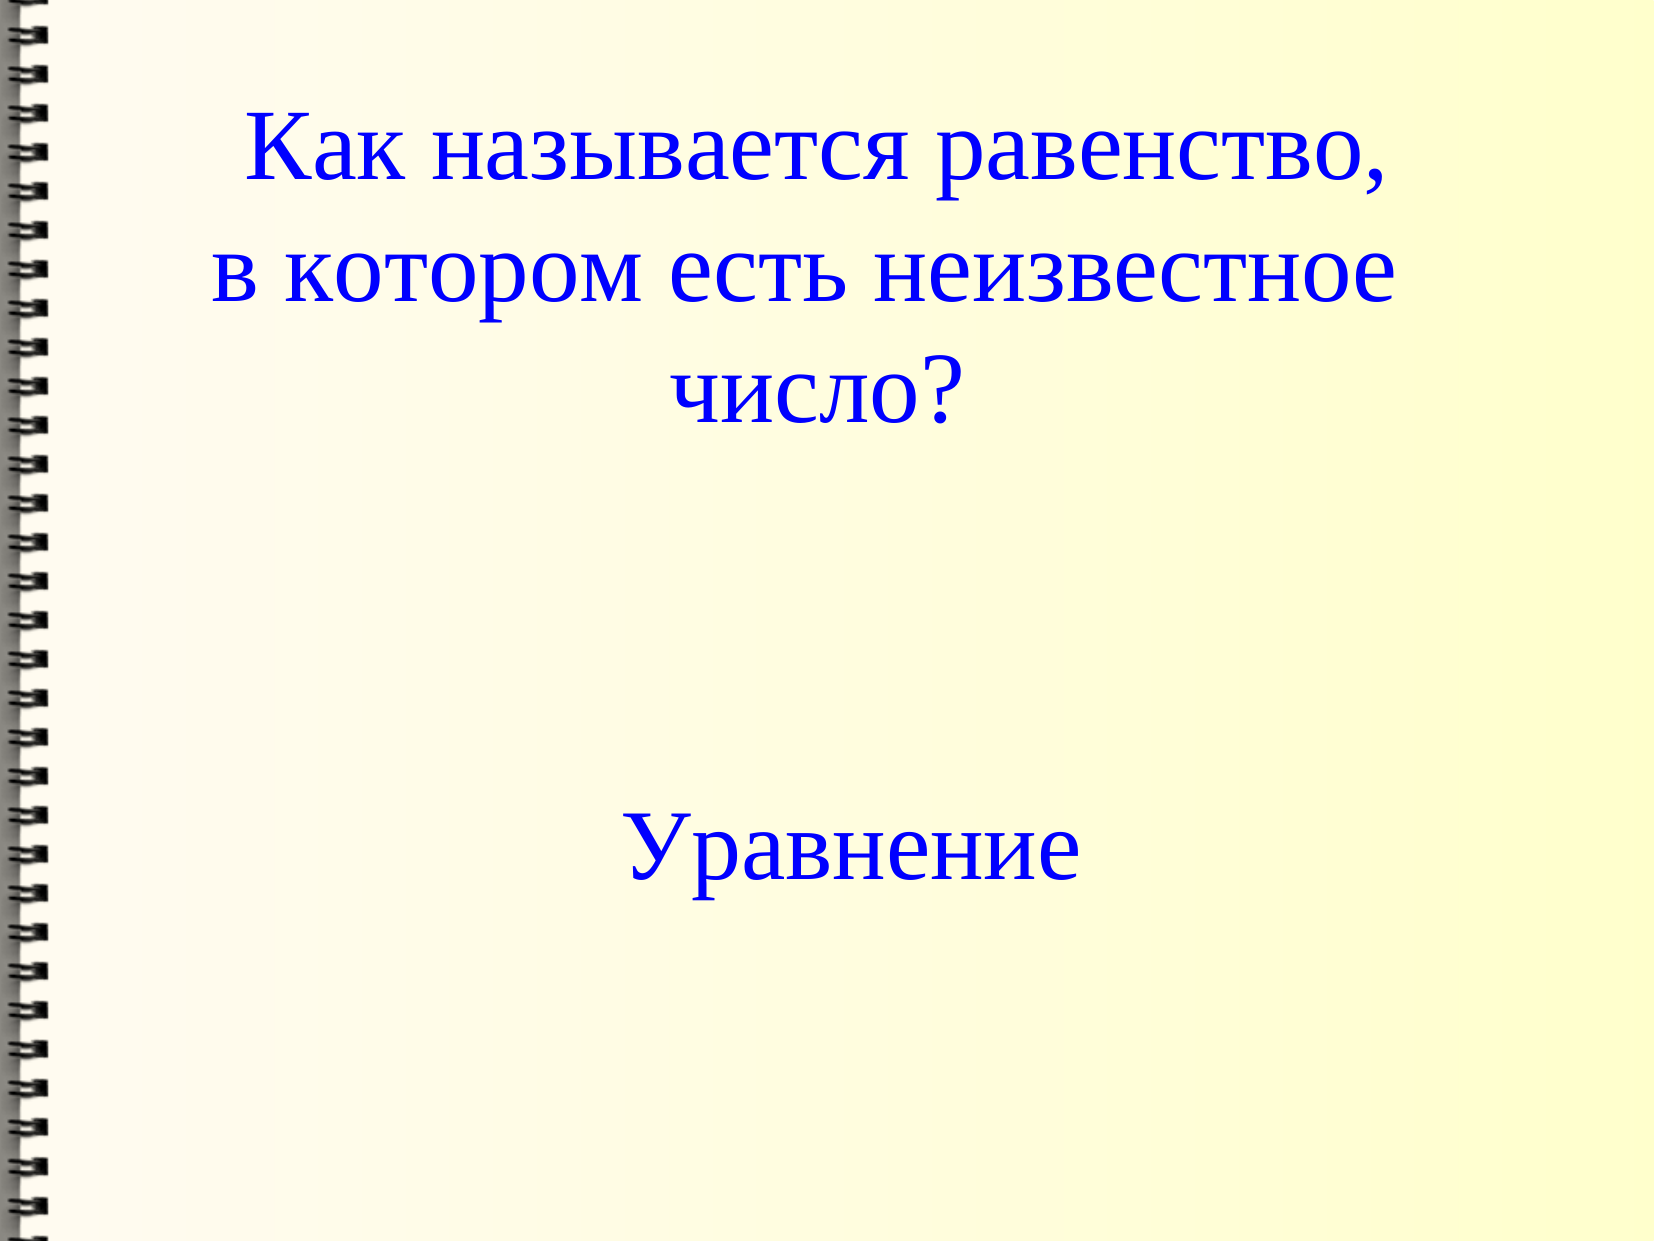

Как называется равенство,
в котором есть неизвестное
число?
Уравнение